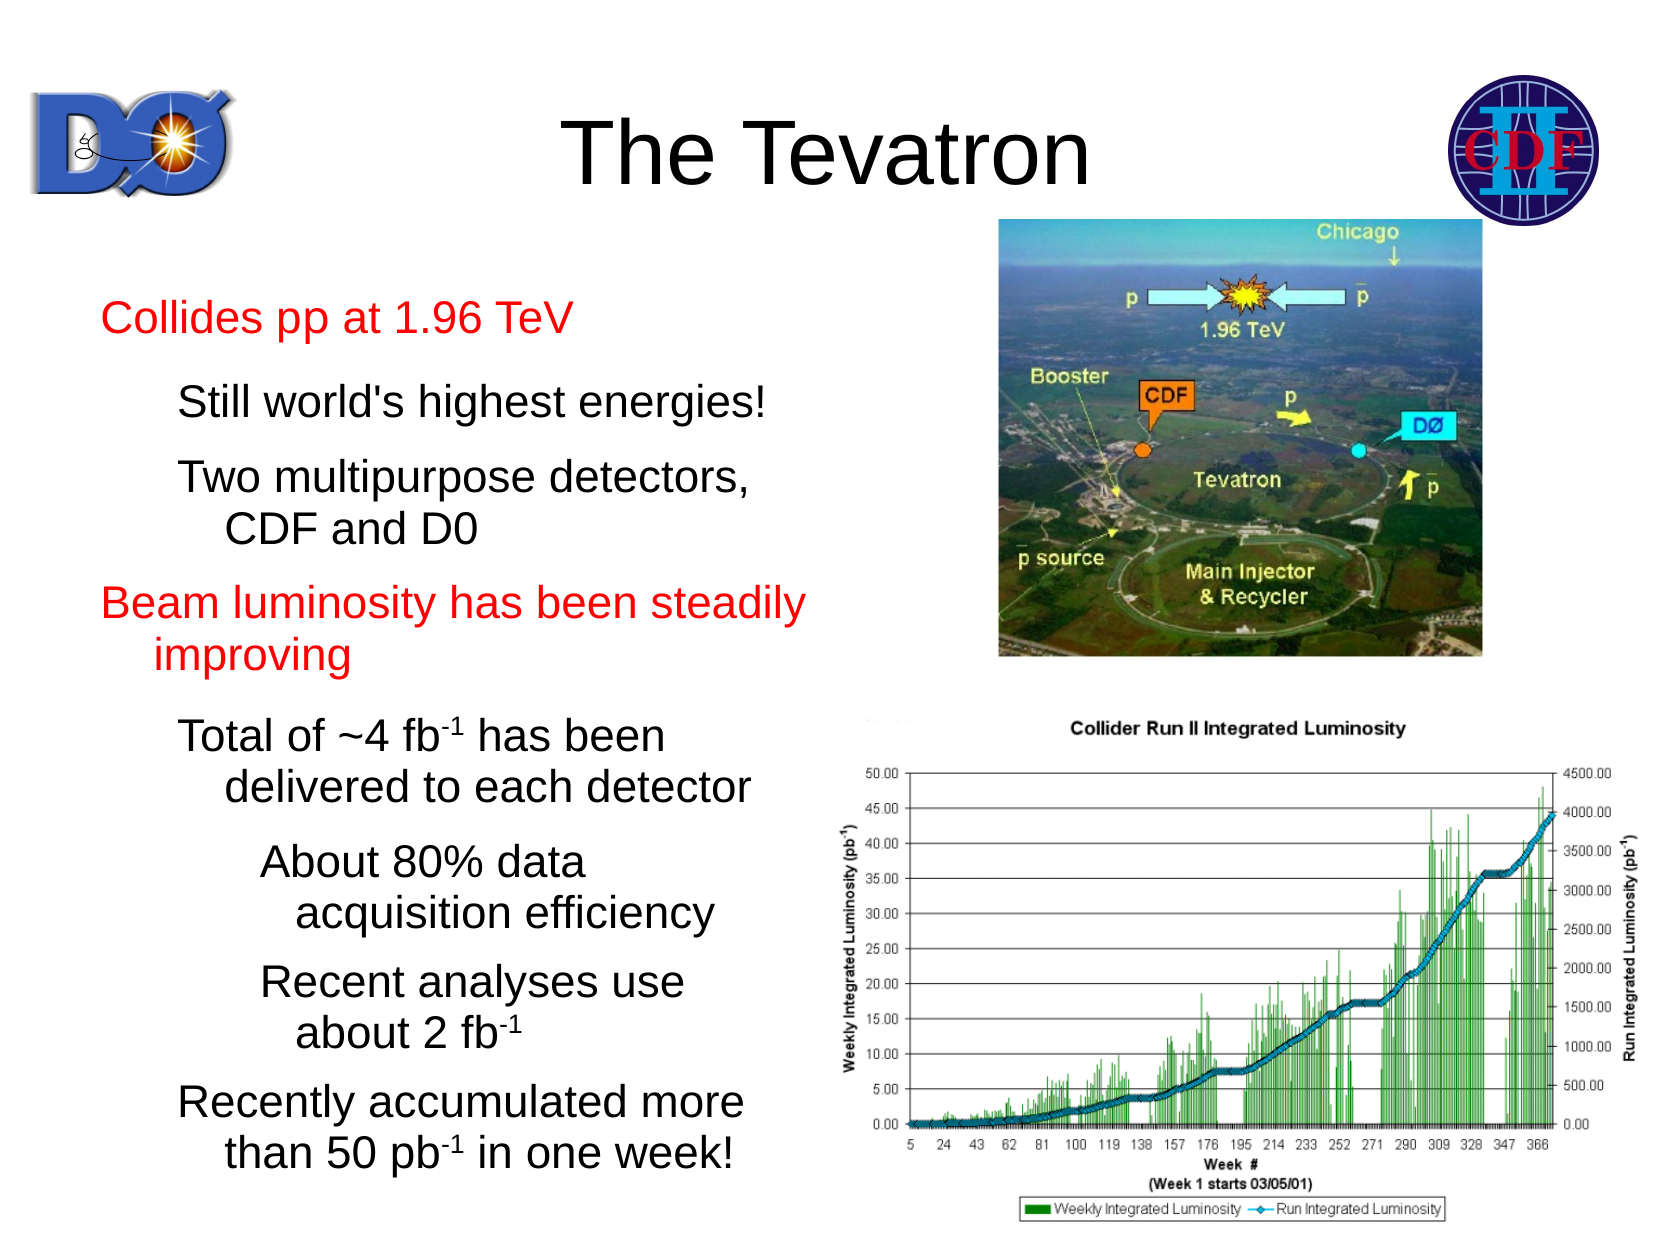

# The Tevatron
Collides pp at 1.96 TeV
Still world's highest energies!
Two multipurpose detectors, CDF and D0
Beam luminosity has been steadily improving
Total of ~4 fb-1 has been delivered to each detector
About 80% data acquisition efficiency
Recent analyses use about 2 fb-1
Recently accumulated more than 50 pb-1 in one week!
2